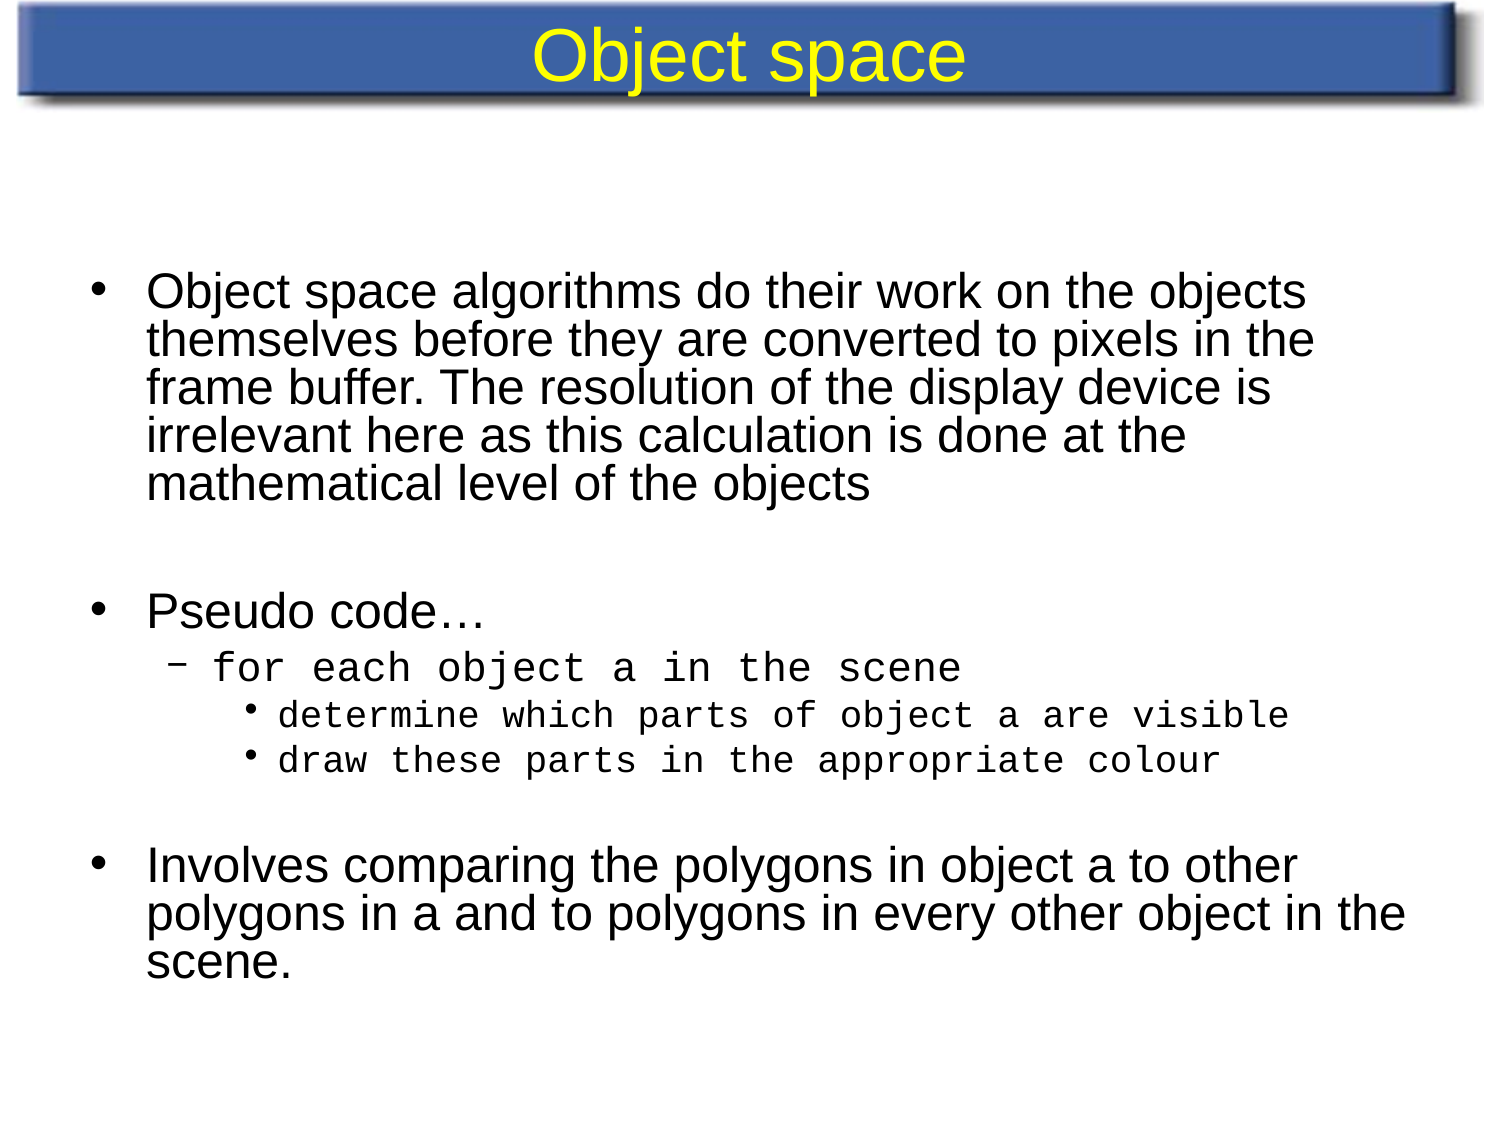

# Object space
Object space algorithms do their work on the objects themselves before they are converted to pixels in the frame buffer. The resolution of the display device is irrelevant here as this calculation is done at the mathematical level of the objects
Pseudo code…
for each object a in the scene
determine which parts of object a are visible
draw these parts in the appropriate colour
Involves comparing the polygons in object a to other polygons in a and to polygons in every other object in the scene.